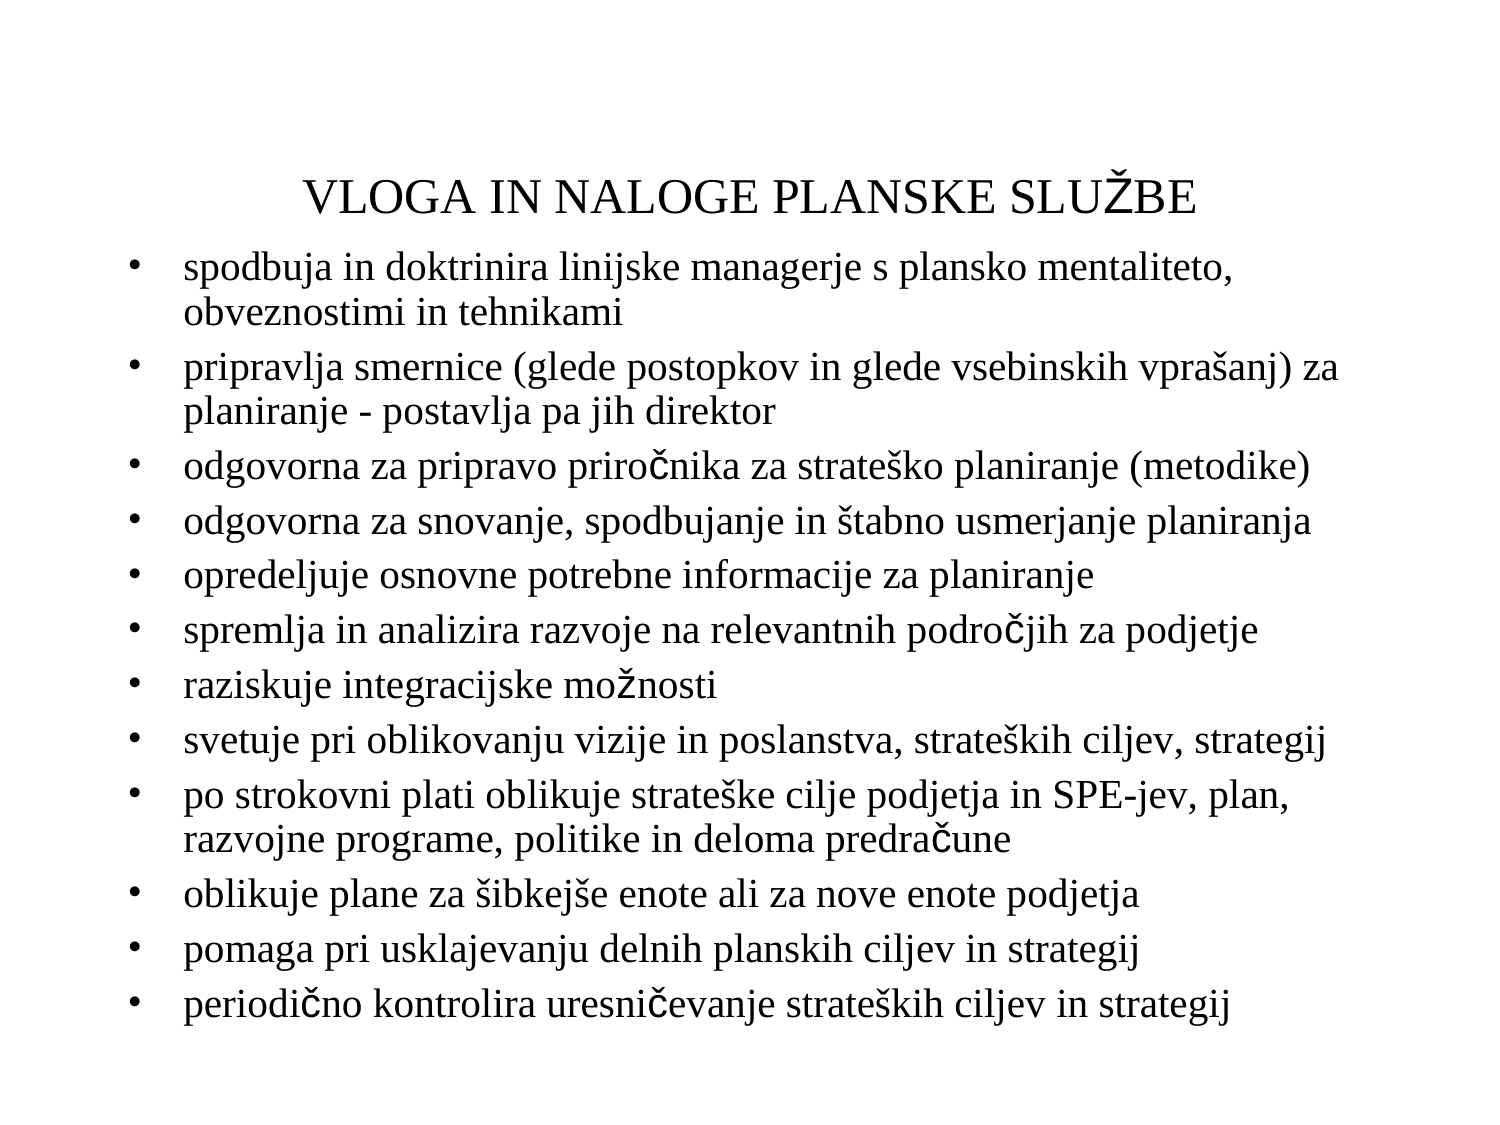

# VLOGA IN NALOGE PLANSKE SLUŽBE
spodbuja in doktrinira linijske managerje s plansko mentaliteto, obveznostimi in tehnikami
pripravlja smernice (glede postopkov in glede vsebinskih vprašanj) za planiranje - postavlja pa jih direktor
odgovorna za pripravo priročnika za strateško planiranje (metodike)
odgovorna za snovanje, spodbujanje in štabno usmerjanje planiranja
opredeljuje osnovne potrebne informacije za planiranje
spremlja in analizira razvoje na relevantnih področjih za podjetje
raziskuje integracijske možnosti
svetuje pri oblikovanju vizije in poslanstva, strateških ciljev, strategij
po strokovni plati oblikuje strateške cilje podjetja in SPE-jev, plan, razvojne programe, politike in deloma predračune
oblikuje plane za šibkejše enote ali za nove enote podjetja
pomaga pri usklajevanju delnih planskih ciljev in strategij
periodično kontrolira uresničevanje strateških ciljev in strategij